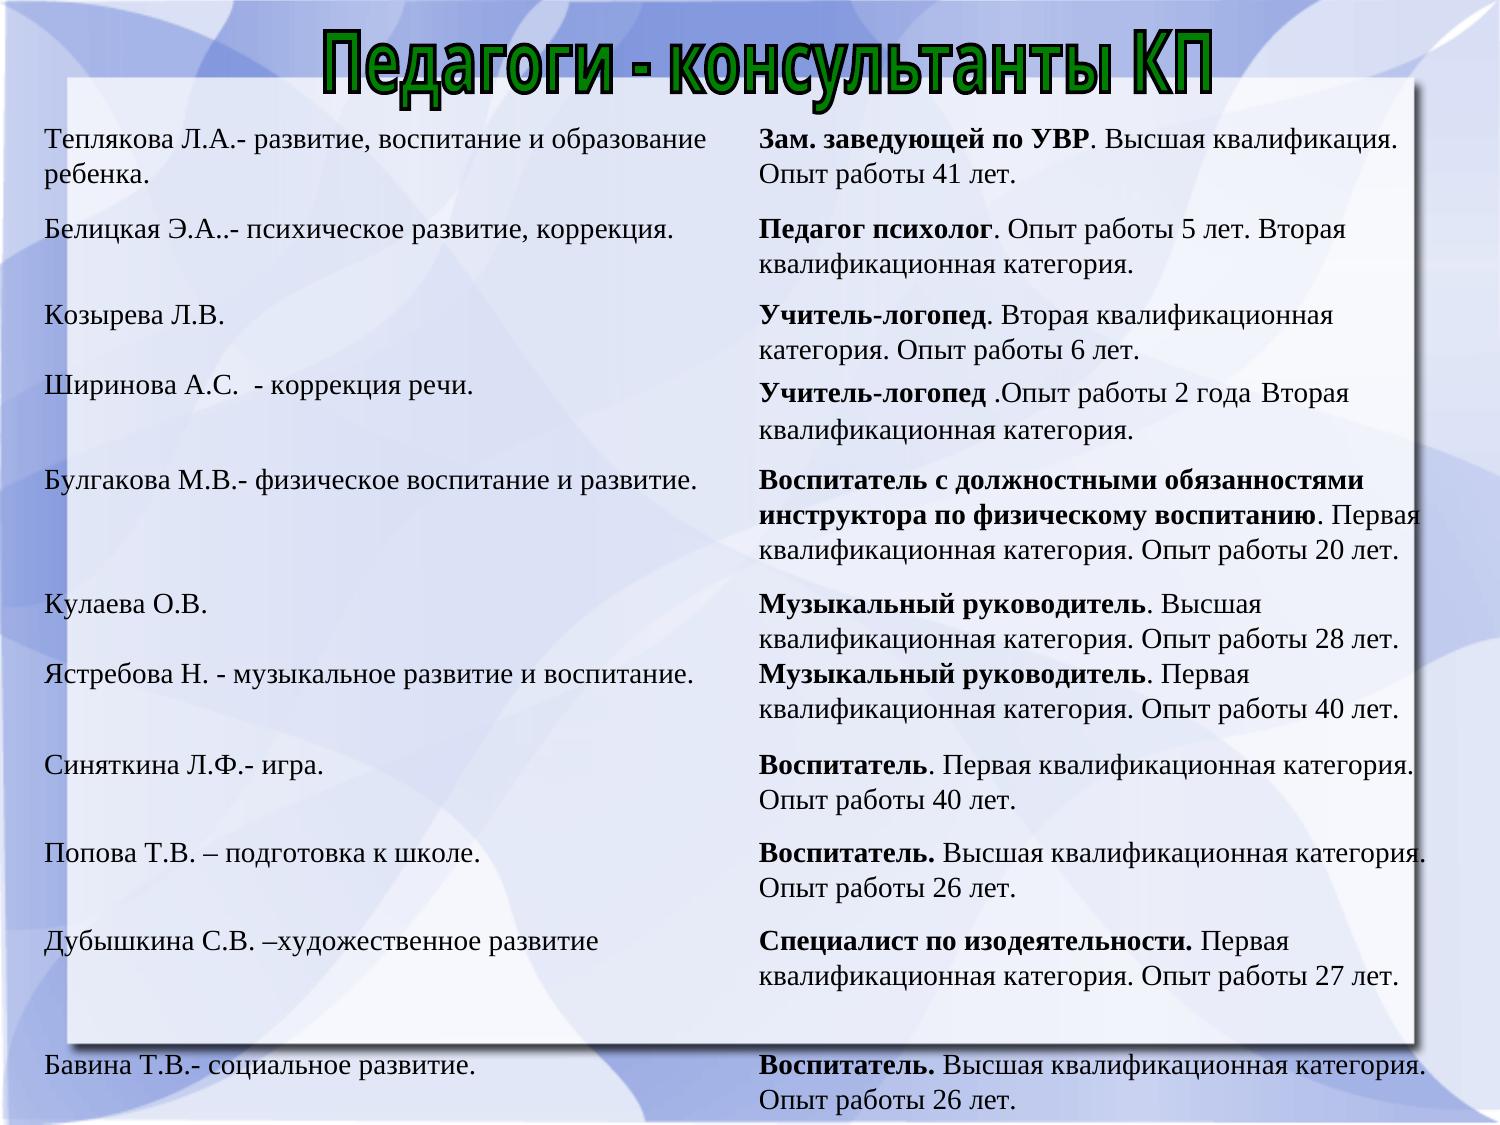

Педагоги - консультанты КП
| Теплякова Л.А.- развитие, воспитание и образование ребенка. | Зам. заведующей по УВР. Высшая квалификация. Опыт работы 41 лет. |
| --- | --- |
| Белицкая Э.А..- психическое развитие, коррекция. | Педагог психолог. Опыт работы 5 лет. Вторая квалификационная категория. |
| Козырева Л.В. Ширинова А.С. - коррекция речи. | Учитель-логопед. Вторая квалификационная категория. Опыт работы 6 лет. Учитель-логопед .Опыт работы 2 года Вторая квалификационная категория. |
| Булгакова М.В.- физическое воспитание и развитие. | Воспитатель с должностными обязанностями инструктора по физическому воспитанию. Первая квалификационная категория. Опыт работы 20 лет. |
| Кулаева О.В. Ястребова Н. - музыкальное развитие и воспитание. | Музыкальный руководитель. Высшая квалификационная категория. Опыт работы 28 лет. Музыкальный руководитель. Первая квалификационная категория. Опыт работы 40 лет. |
| Синяткина Л.Ф.- игра. | Воспитатель. Первая квалификационная категория. Опыт работы 40 лет. |
| Попова Т.В. – подготовка к школе. | Воспитатель. Высшая квалификационная категория. Опыт работы 26 лет. |
| Дубышкина С.В. –художественное развитие | Специалист по изодеятельности. Первая квалификационная категория. Опыт работы 27 лет. |
| Бавина Т.В.- социальное развитие. | Воспитатель. Высшая квалификационная категория. Опыт работы 26 лет. |